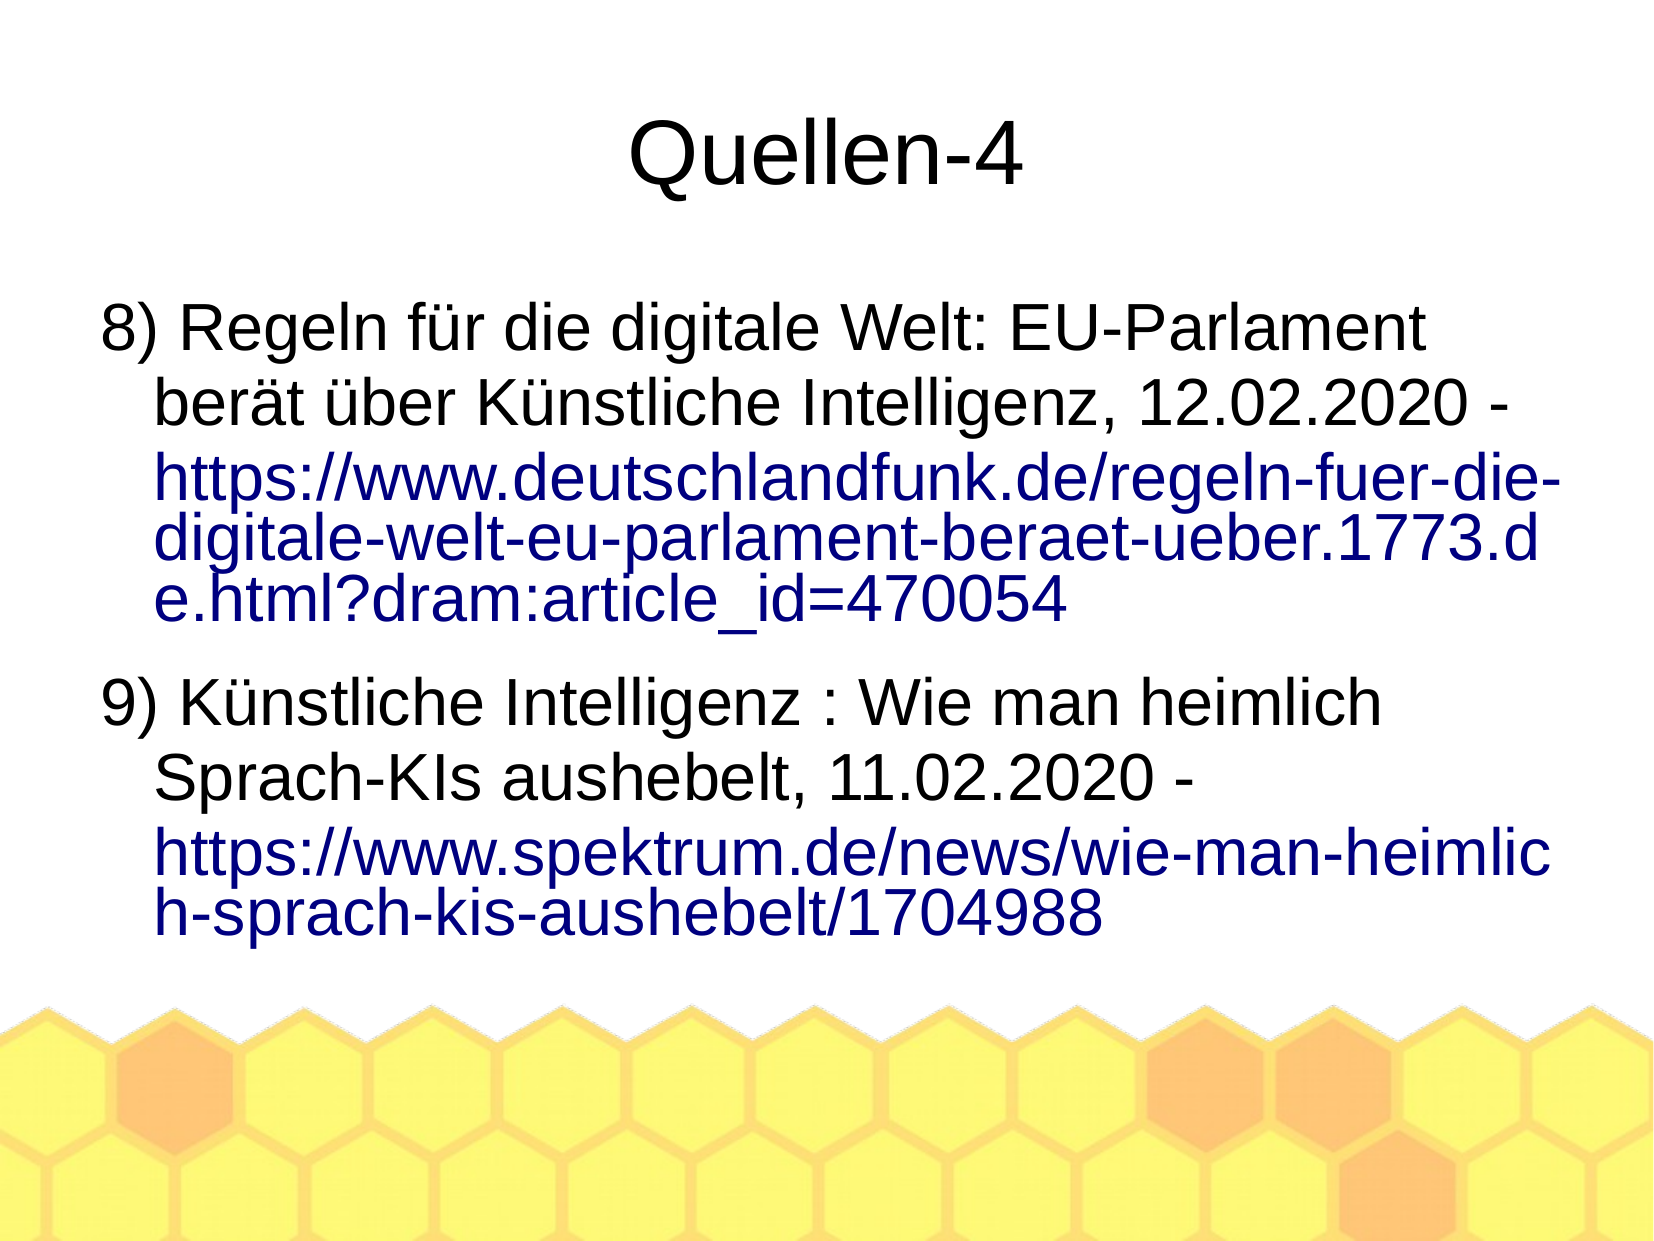

# Quellen-4
 Regeln für die digitale Welt: EU-Parlament berät über Künstliche Intelligenz, 12.02.2020 - https://www.deutschlandfunk.de/regeln-fuer-die-digitale-welt-eu-parlament-beraet-ueber.1773.de.html?dram:article_id=470054
 Künstliche Intelligenz : Wie man heimlich Sprach-KIs aushebelt, 11.02.2020 - https://www.spektrum.de/news/wie-man-heimlich-sprach-kis-aushebelt/1704988